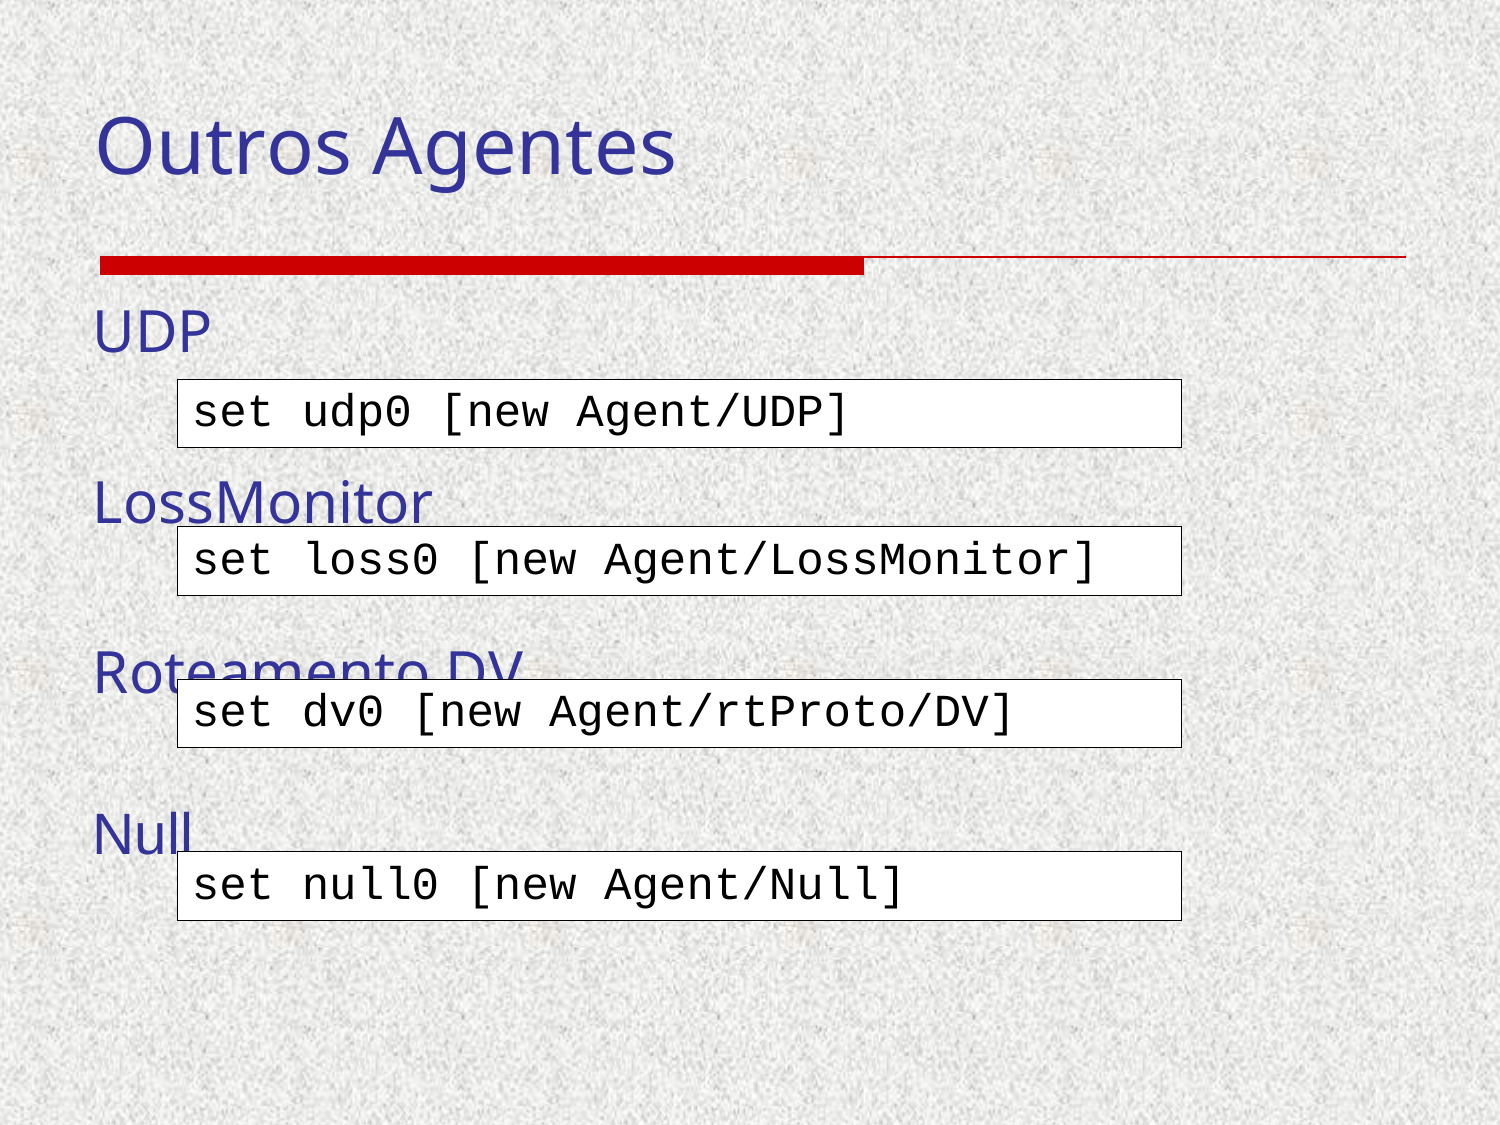

# Outros Agentes
UDP
LossMonitor
Roteamento DV
Null
set udp0 [new Agent/UDP]
set loss0 [new Agent/LossMonitor]
set dv0 [new Agent/rtProto/DV]
set null0 [new Agent/Null]